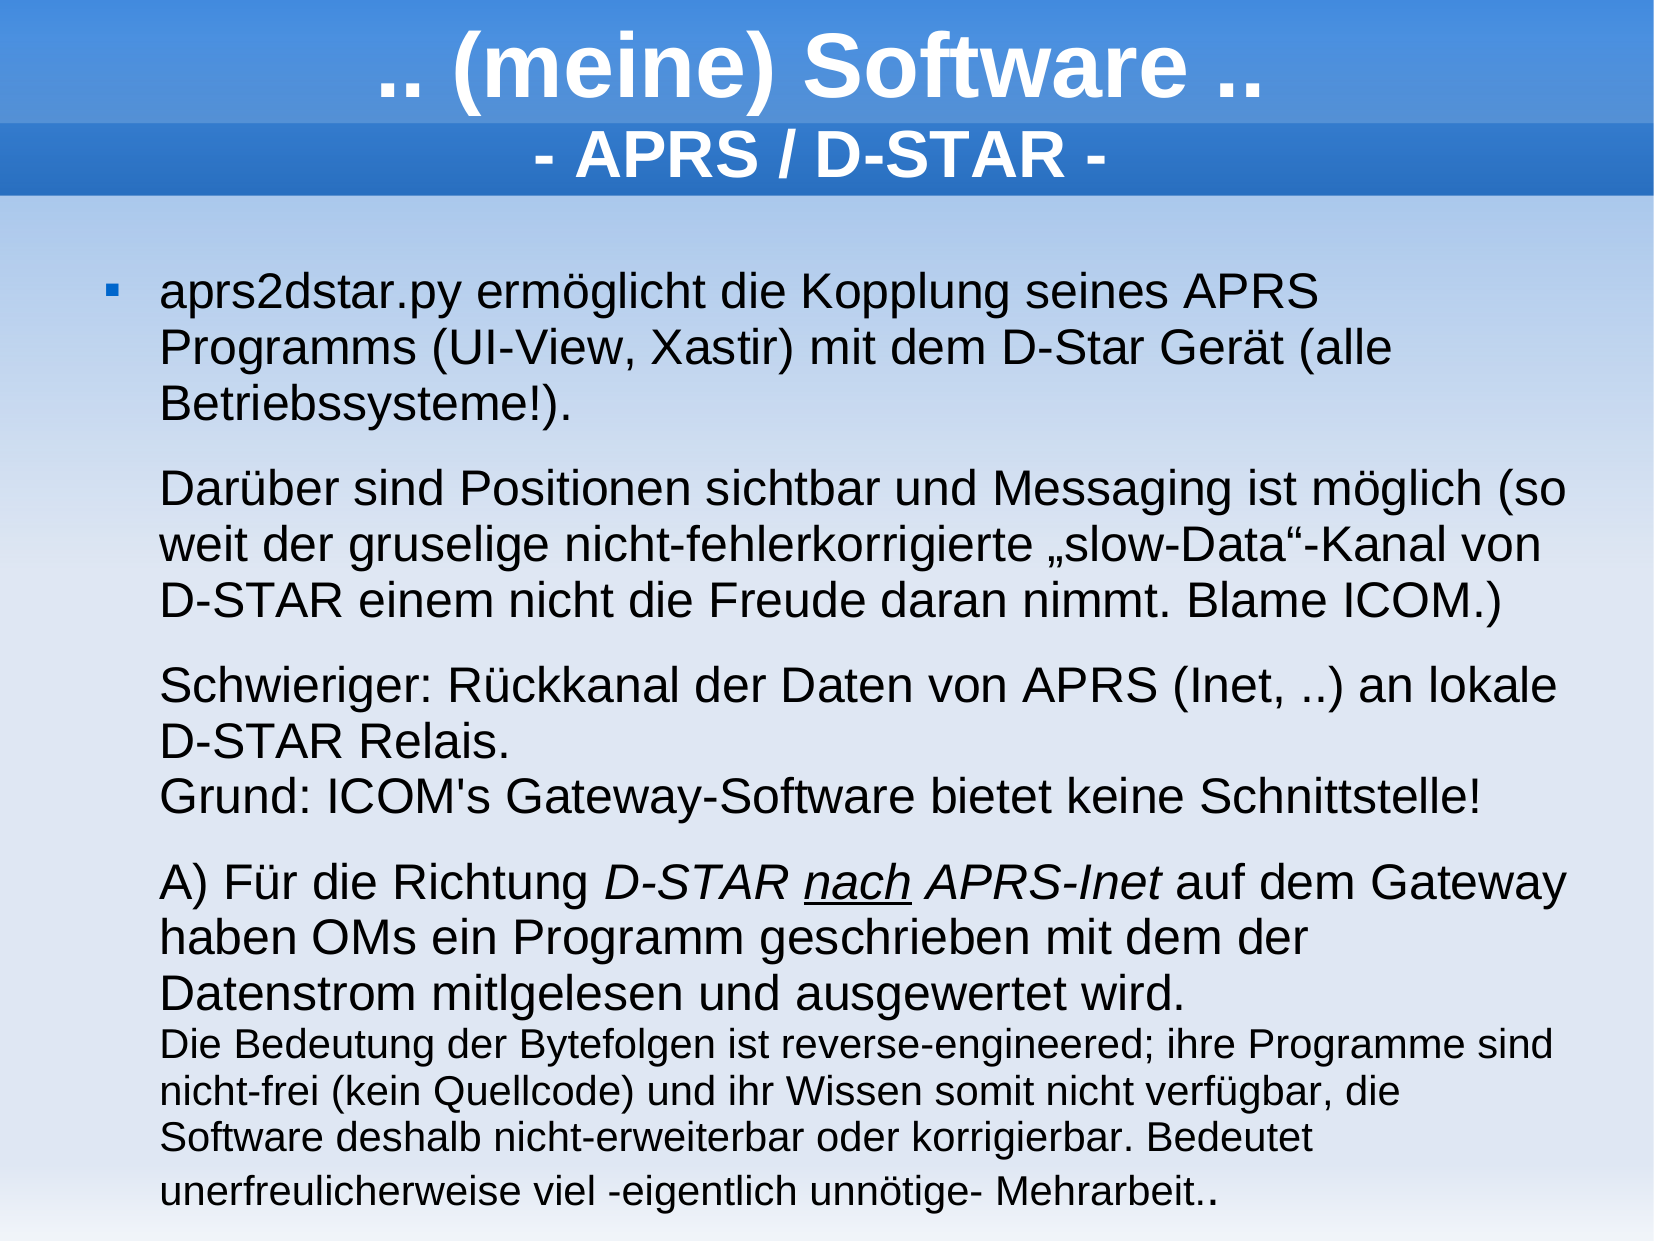

# .. (meine) Software .. - APRS / D-STAR -
aprs2dstar.py ermöglicht die Kopplung seines APRS Programms (UI-View, Xastir) mit dem D-Star Gerät (alle Betriebssysteme!).
Darüber sind Positionen sichtbar und Messaging ist möglich (so weit der gruselige nicht-fehlerkorrigierte „slow-Data“-Kanal von D-STAR einem nicht die Freude daran nimmt. Blame ICOM.)
Schwieriger: Rückkanal der Daten von APRS (Inet, ..) an lokale D-STAR Relais.
Grund: ICOM's Gateway-Software bietet keine Schnittstelle!
A) Für die Richtung D-STAR nach APRS-Inet auf dem Gateway haben OMs ein Programm geschrieben mit dem der Datenstrom mitlgelesen und ausgewertet wird.
Die Bedeutung der Bytefolgen ist reverse-engineered; ihre Programme sind nicht-frei (kein Quellcode) und ihr Wissen somit nicht verfügbar, die Software deshalb nicht-erweiterbar oder korrigierbar. Bedeutet unerfreulicherweise viel -eigentlich unnötige- Mehrarbeit..